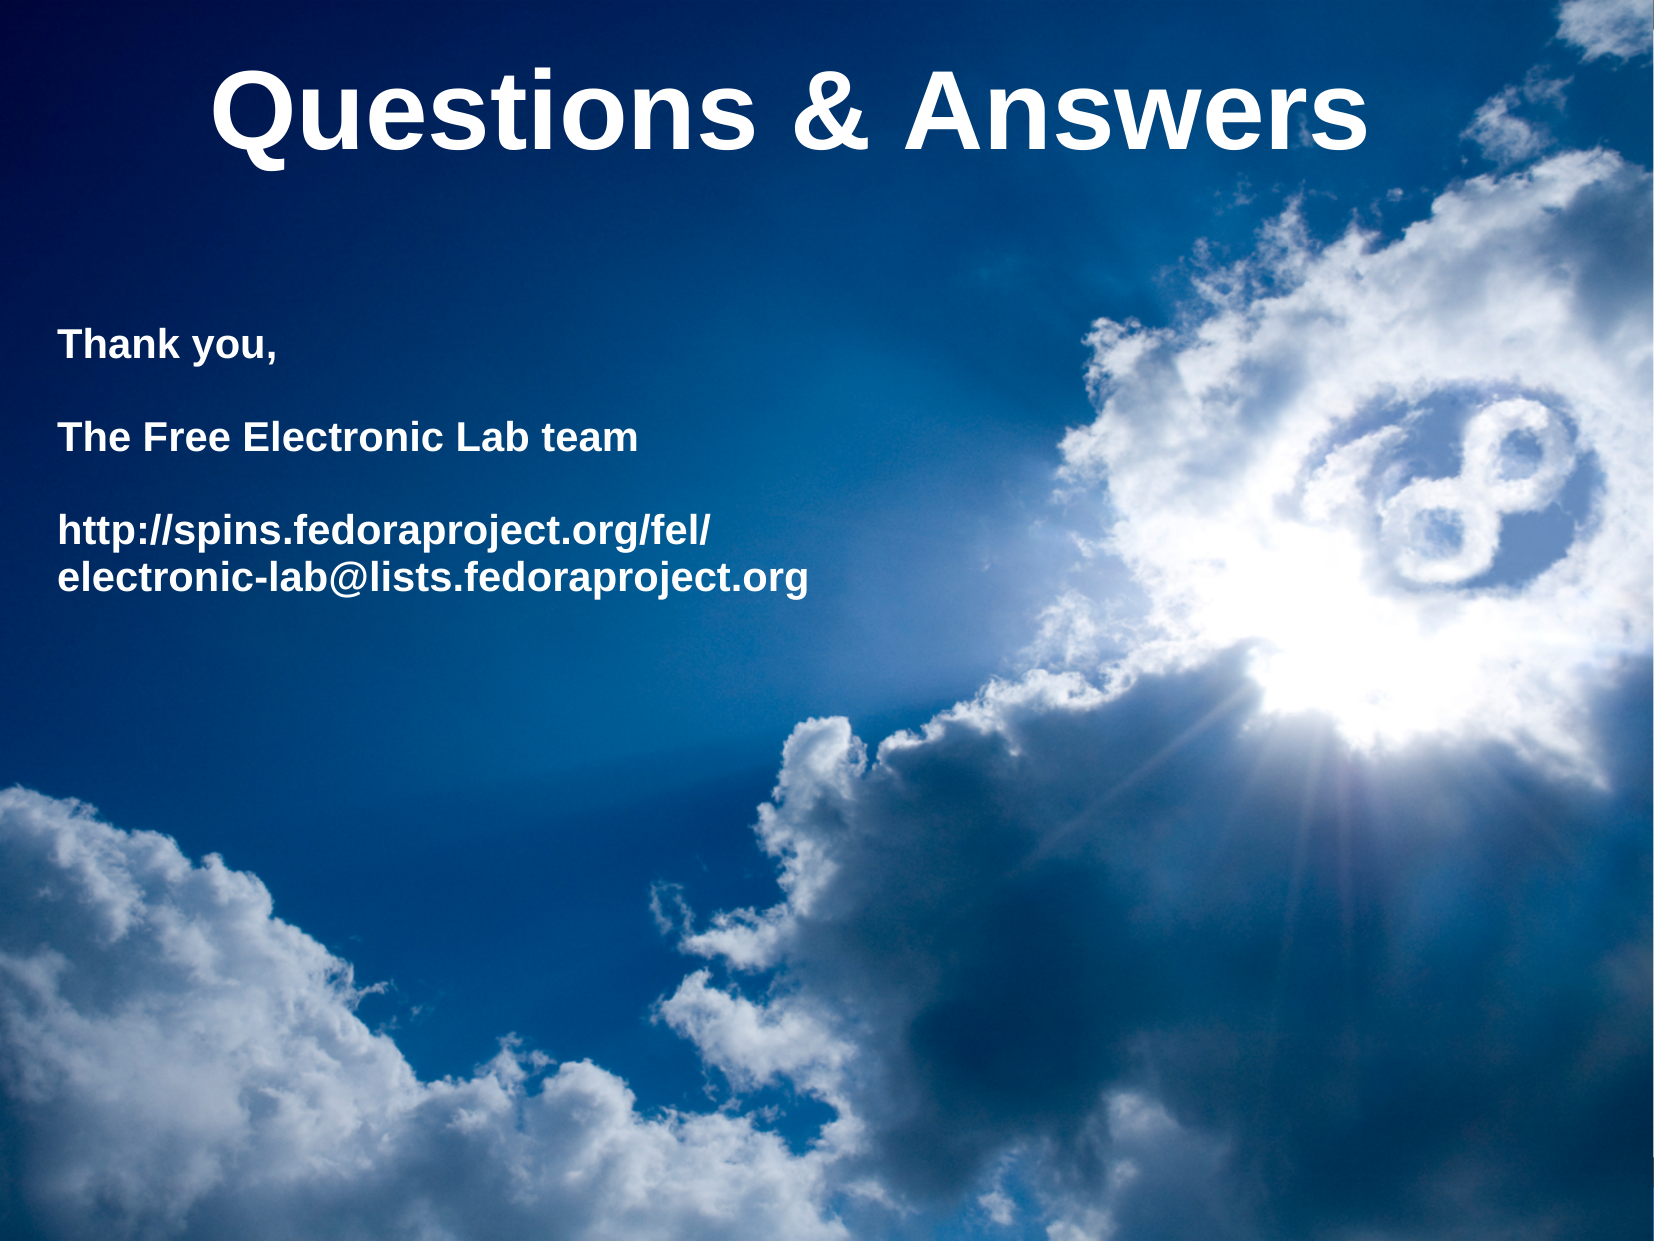

# Questions & Answers
Thank you,
The Free Electronic Lab team
http://spins.fedoraproject.org/fel/
electronic-lab@lists.fedoraproject.org